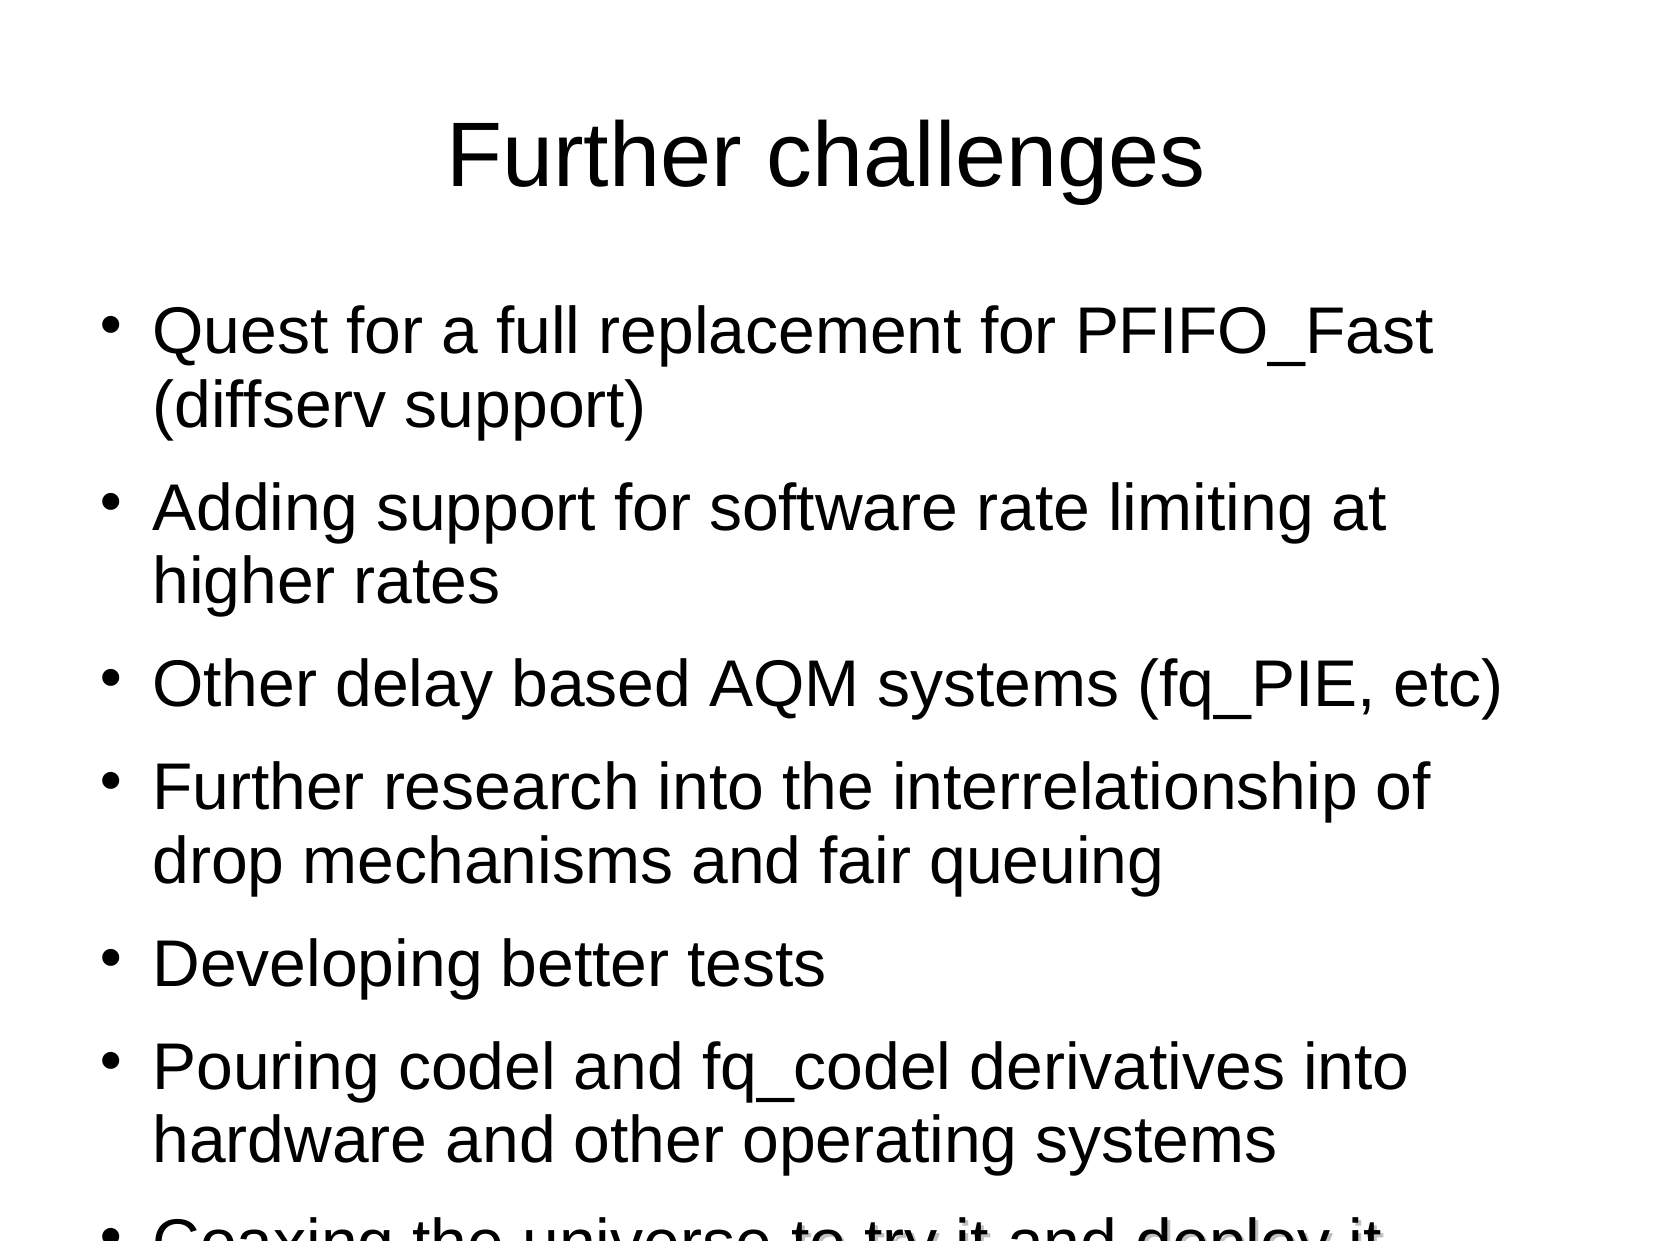

# Further challenges
Quest for a full replacement for PFIFO_Fast (diffserv support)
Adding support for software rate limiting at higher rates
Other delay based AQM systems (fq_PIE, etc)
Further research into the interrelationship of drop mechanisms and fair queuing
Developing better tests
Pouring codel and fq_codel derivatives into hardware and other operating systems
Coaxing the universe to try it and deploy it
And there are a few problematic protocols like uTP and DASH, and new ones like webrtc, that need to be looked at harder